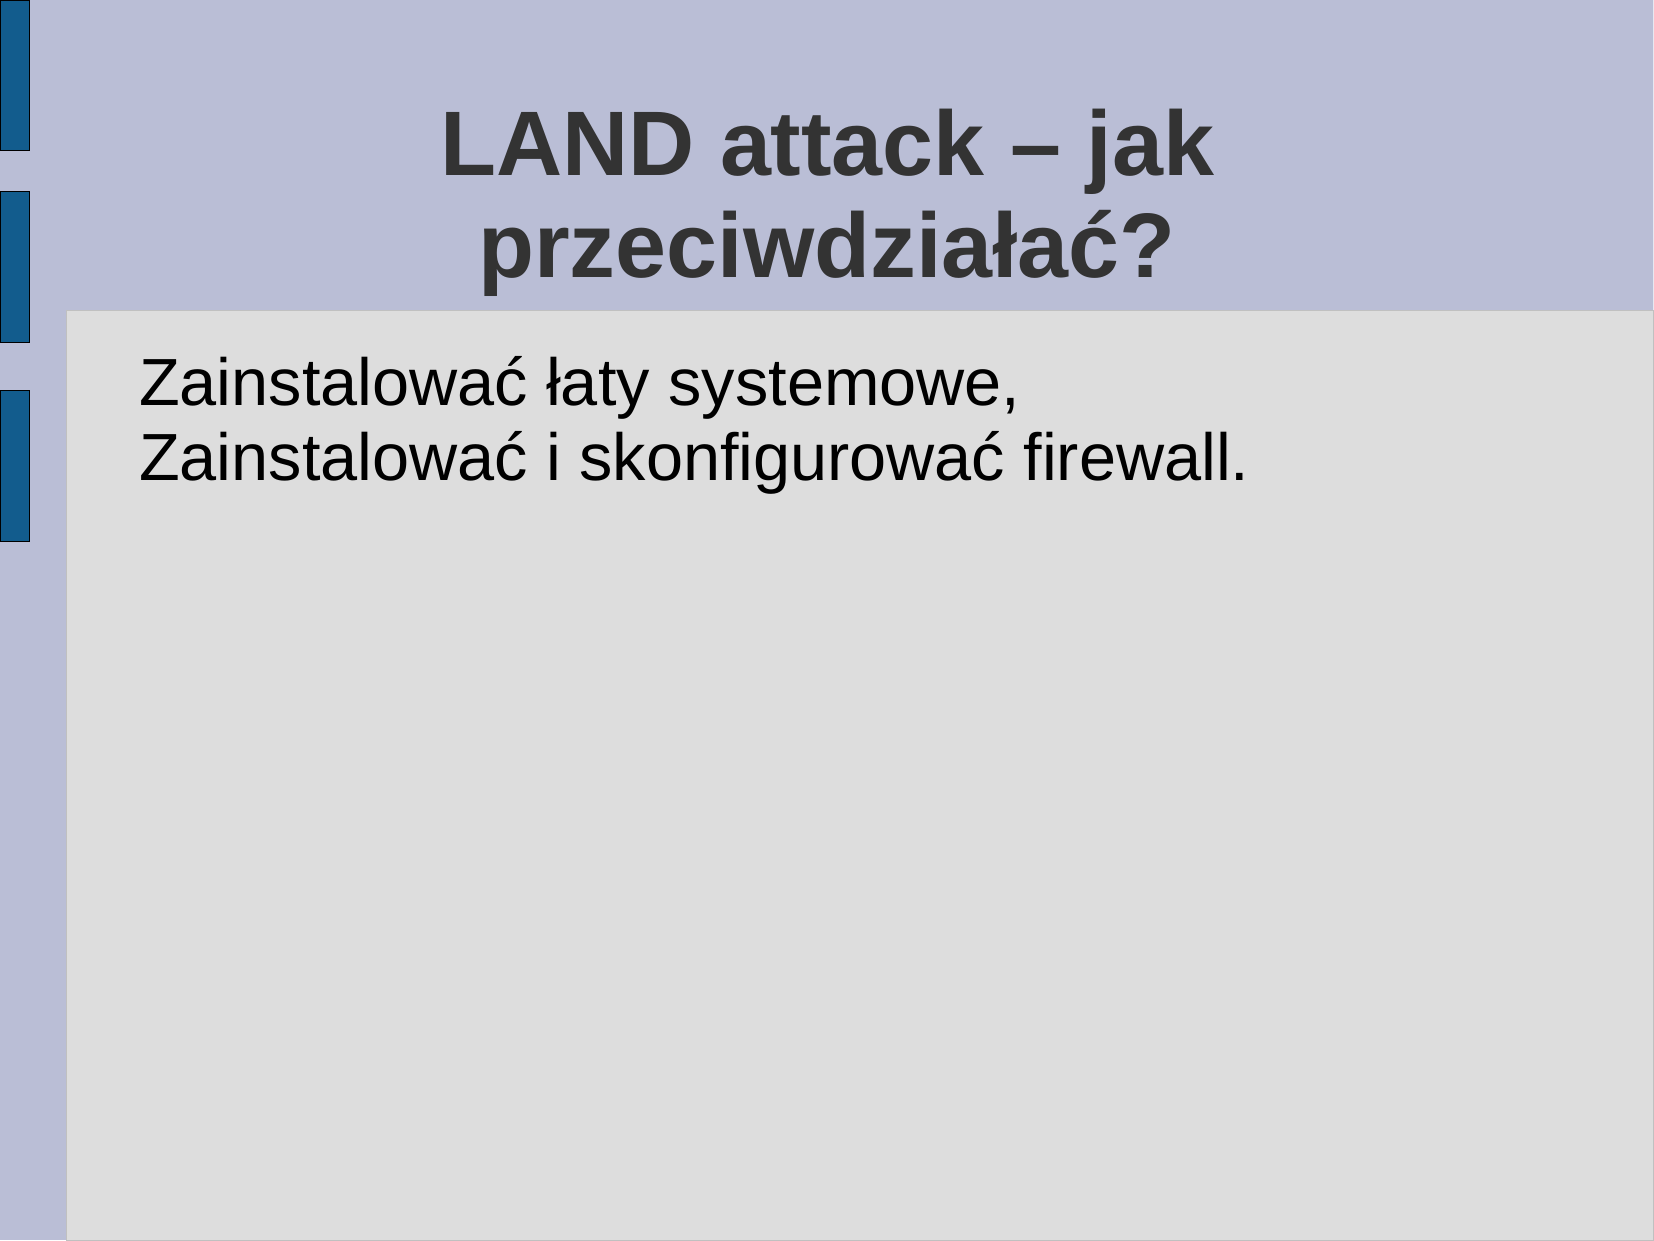

# LAND attack – jak przeciwdziałać?
Zainstalować łaty systemowe,
Zainstalować i skonfigurować firewall.